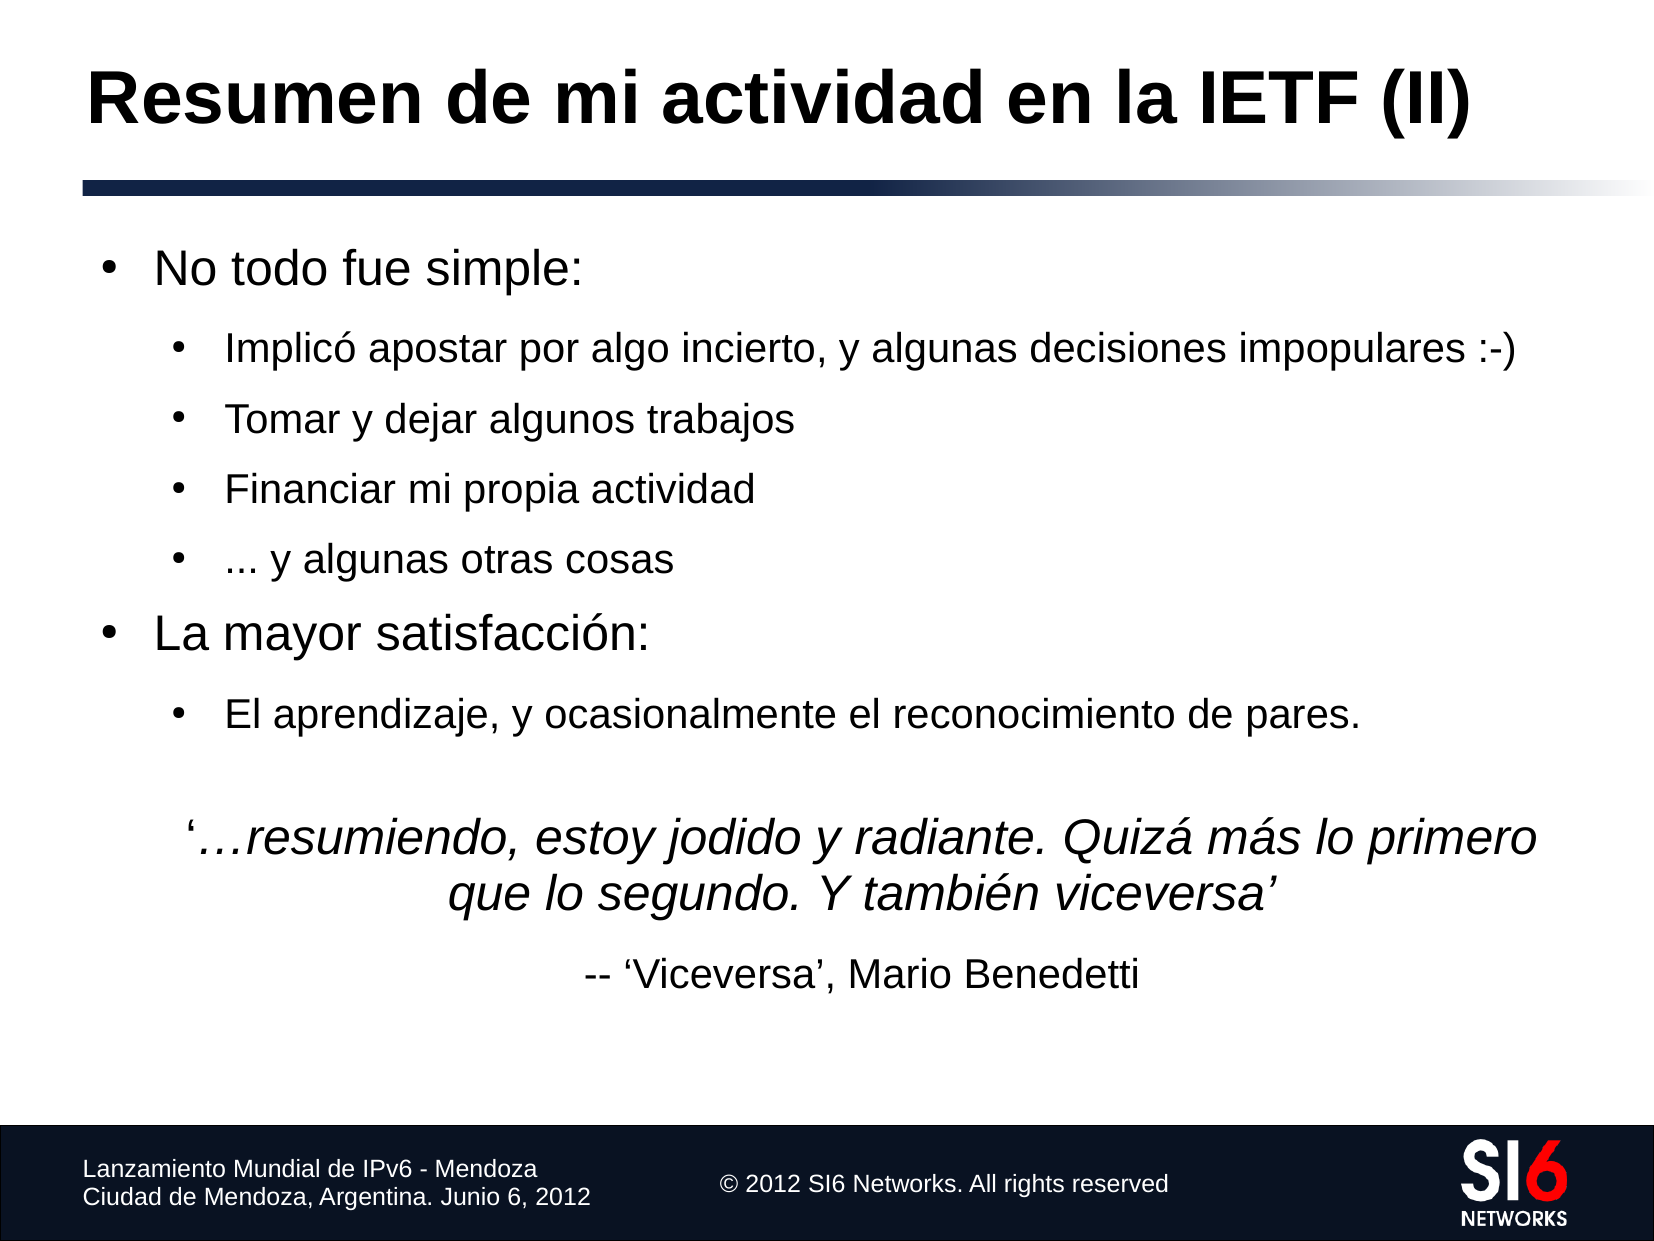

# Resumen de mi actividad en la IETF (II)
No todo fue simple:
Implicó apostar por algo incierto, y algunas decisiones impopulares :-)
Tomar y dejar algunos trabajos
Financiar mi propia actividad
... y algunas otras cosas
La mayor satisfacción:
El aprendizaje, y ocasionalmente el reconocimiento de pares.
‘…resumiendo, estoy jodido y radiante. Quizá más lo primero que lo segundo. Y también viceversa’
-- ‘Viceversa’, Mario Benedetti